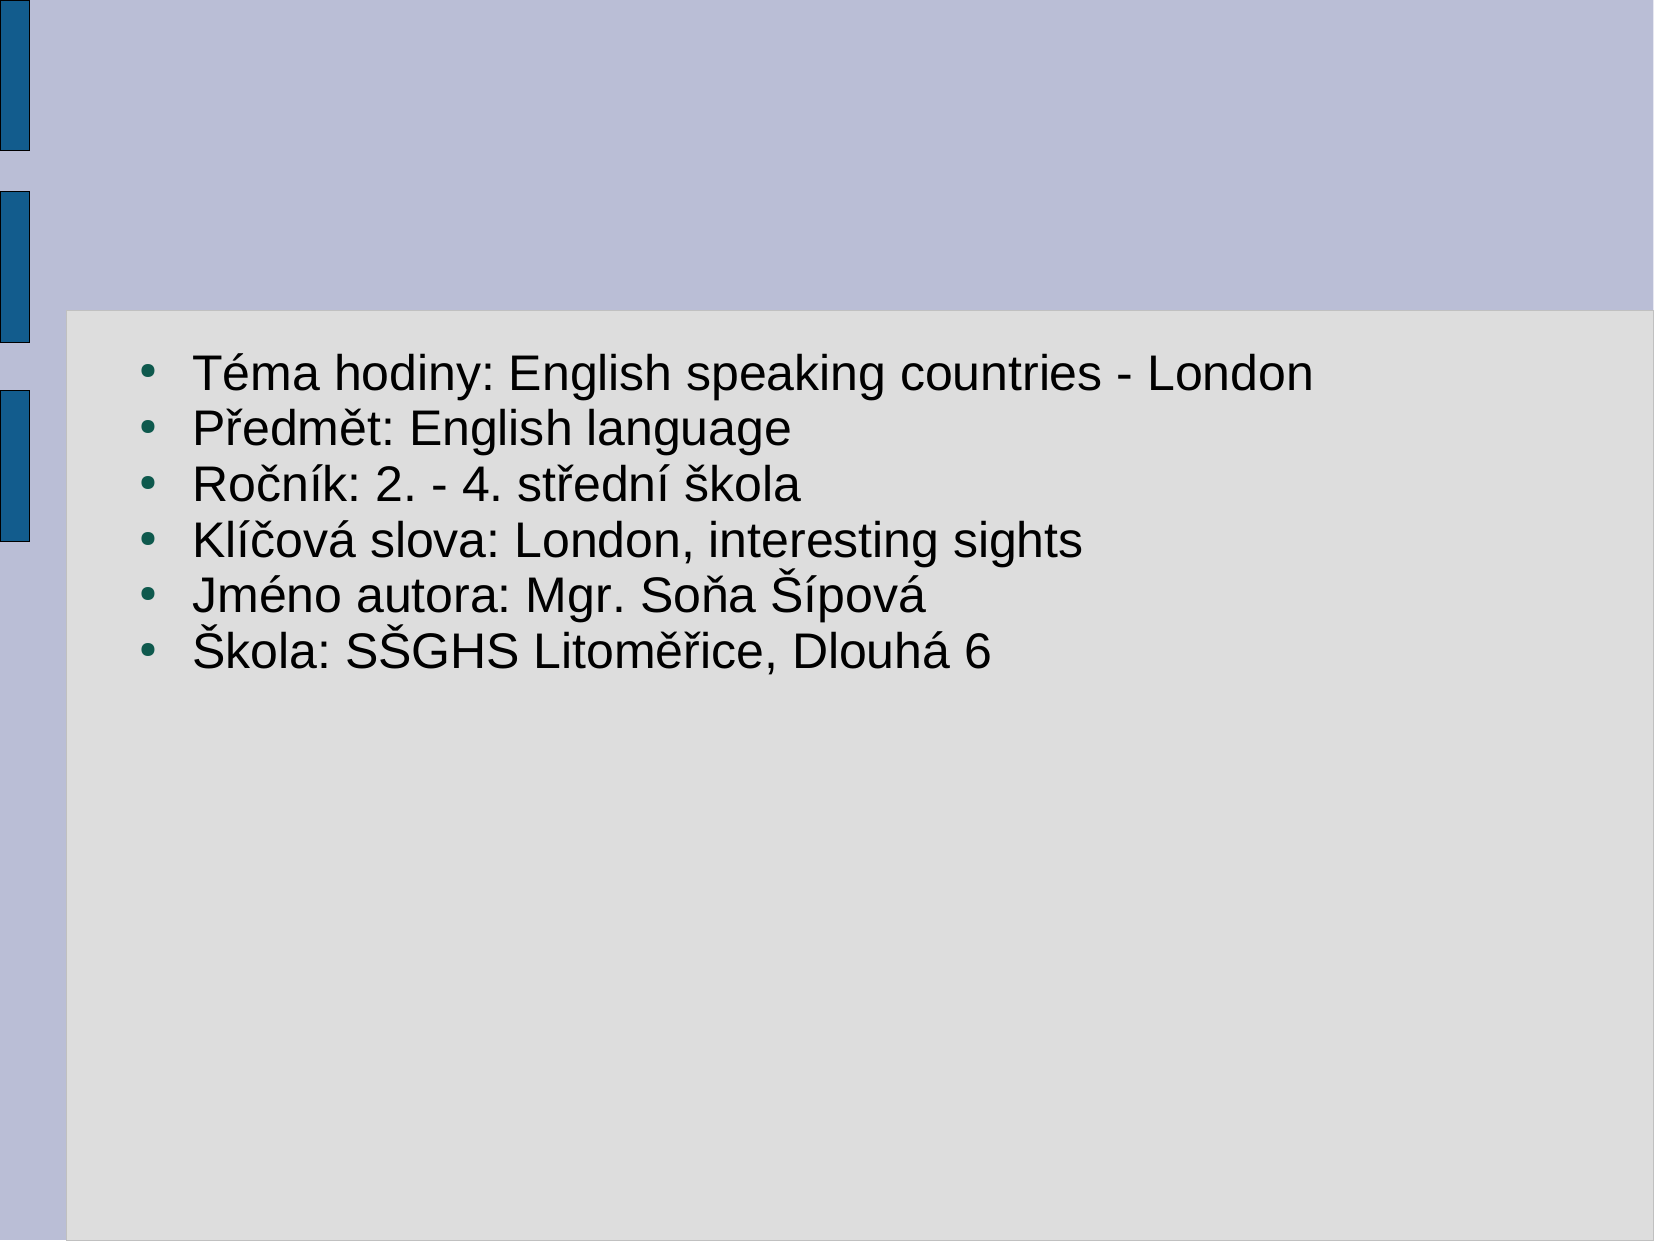

# Téma hodiny: English speaking countries - London
Předmět: English language
Ročník: 2. - 4. střední škola
Klíčová slova: London, interesting sights
Jméno autora: Mgr. Soňa Šípová
Škola: SŠGHS Litoměřice, Dlouhá 6